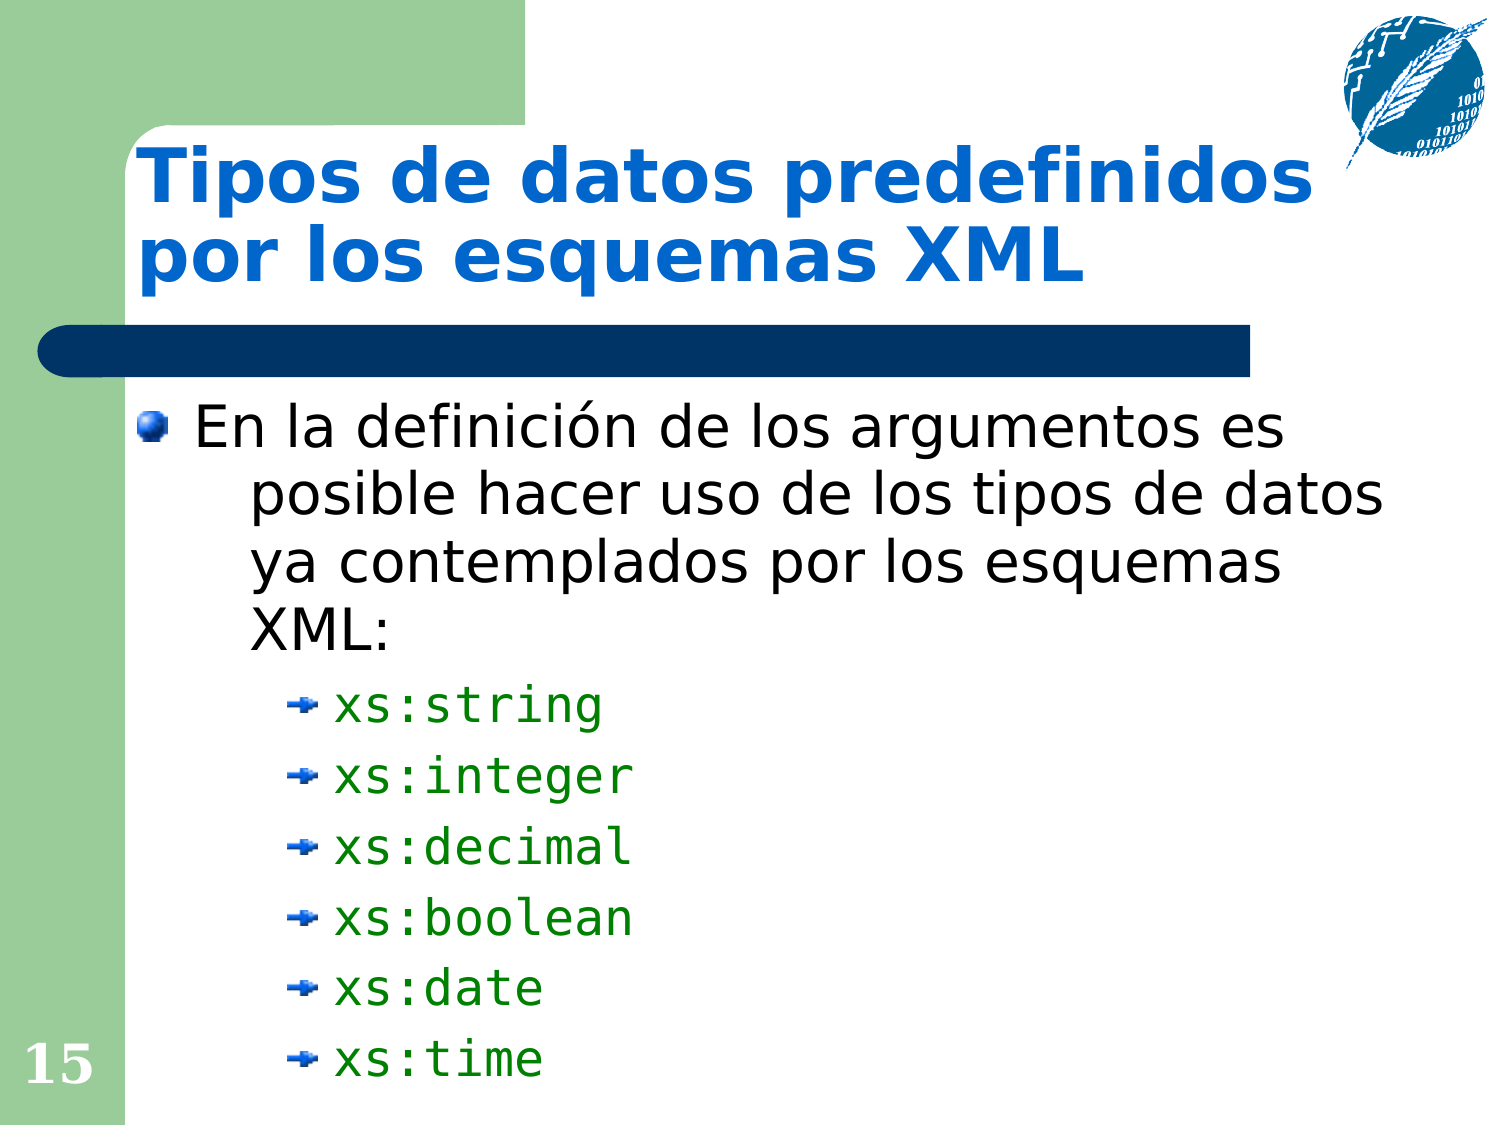

# Tipos de datos predefinidos por los esquemas XML
En la definición de los argumentos es posible hacer uso de los tipos de datos ya contemplados por los esquemas XML:
xs:string
xs:integer
xs:decimal
xs:boolean
xs:date
xs:time
15